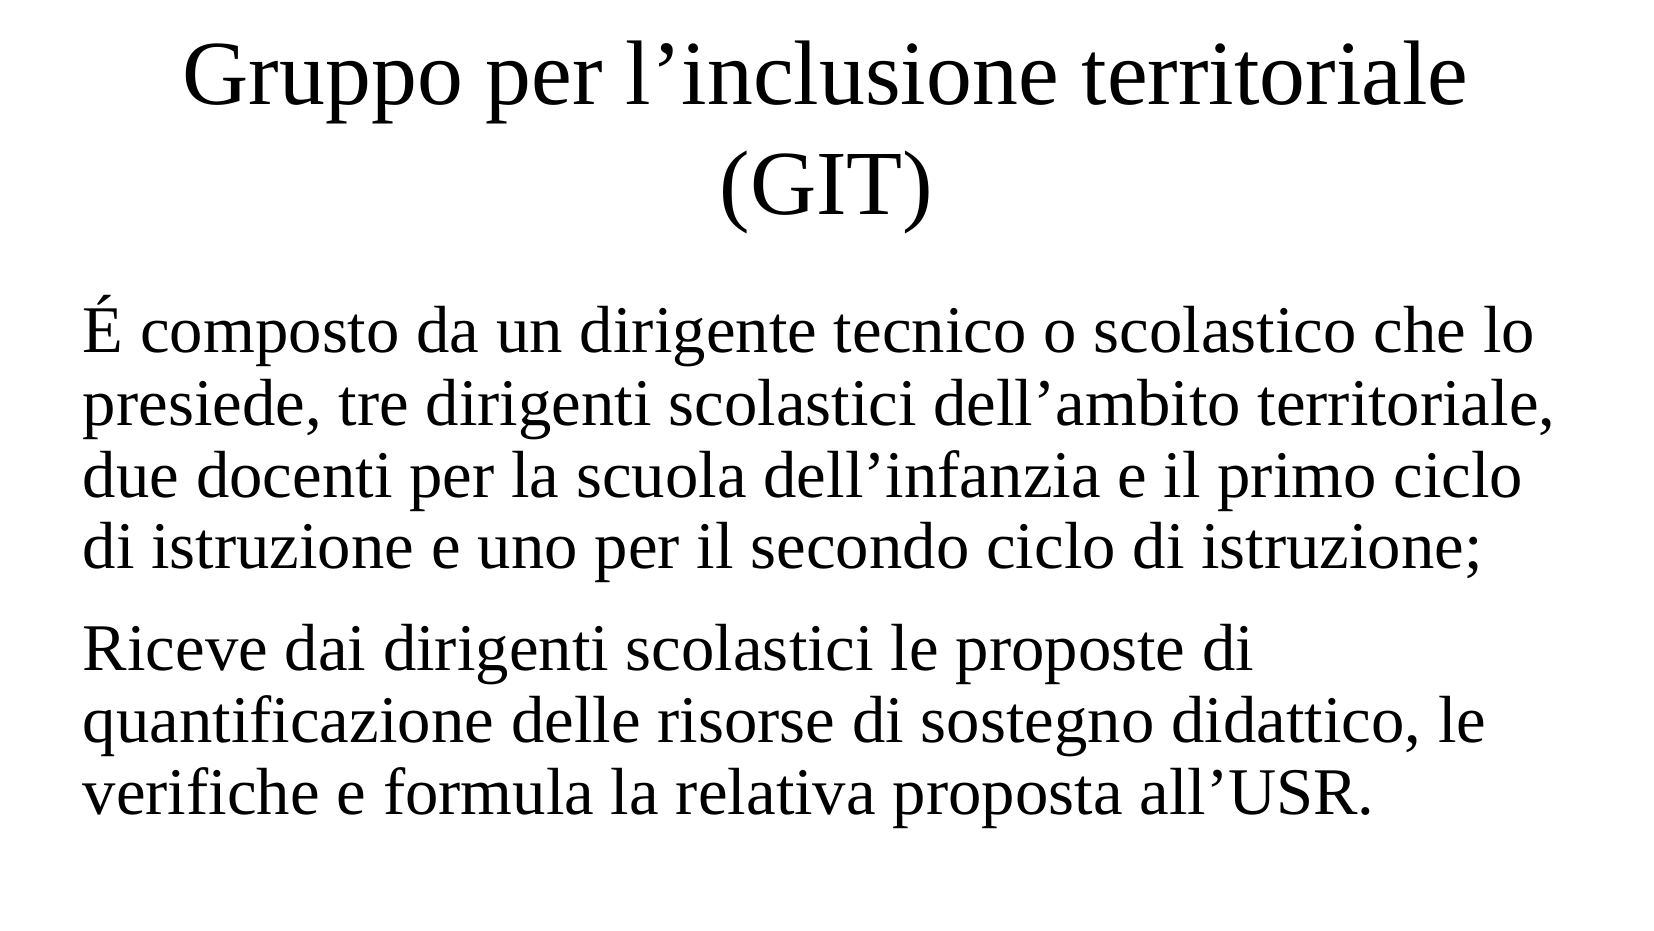

# Gruppo per l’inclusione territoriale (GIT)
É composto da un dirigente tecnico o scolastico che lo presiede, tre dirigenti scolastici dell’ambito territoriale, due docenti per la scuola dell’infanzia e il primo ciclo di istruzione e uno per il secondo ciclo di istruzione;
Riceve dai dirigenti scolastici le proposte di quantificazione delle risorse di sostegno didattico, le verifiche e formula la relativa proposta all’USR.